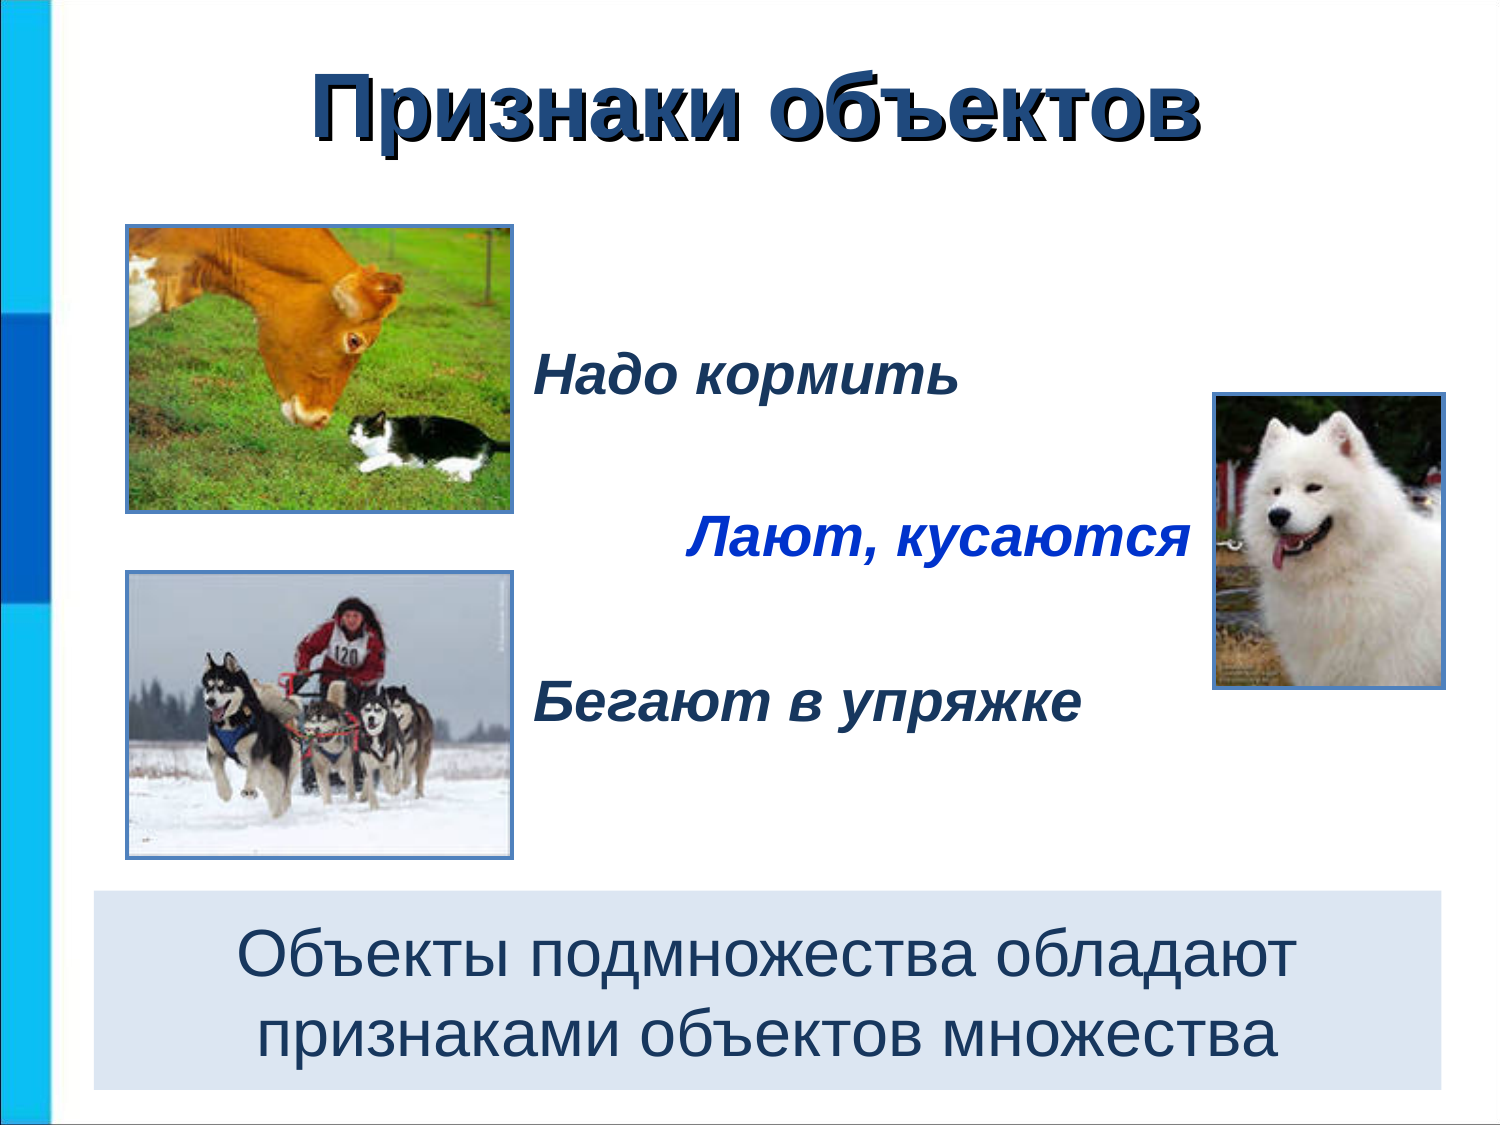

Признаки объектов
Надо кормить
Лают, кусаются
Бегают в упряжке
# Объекты подмножества обладают признаками объектов множества